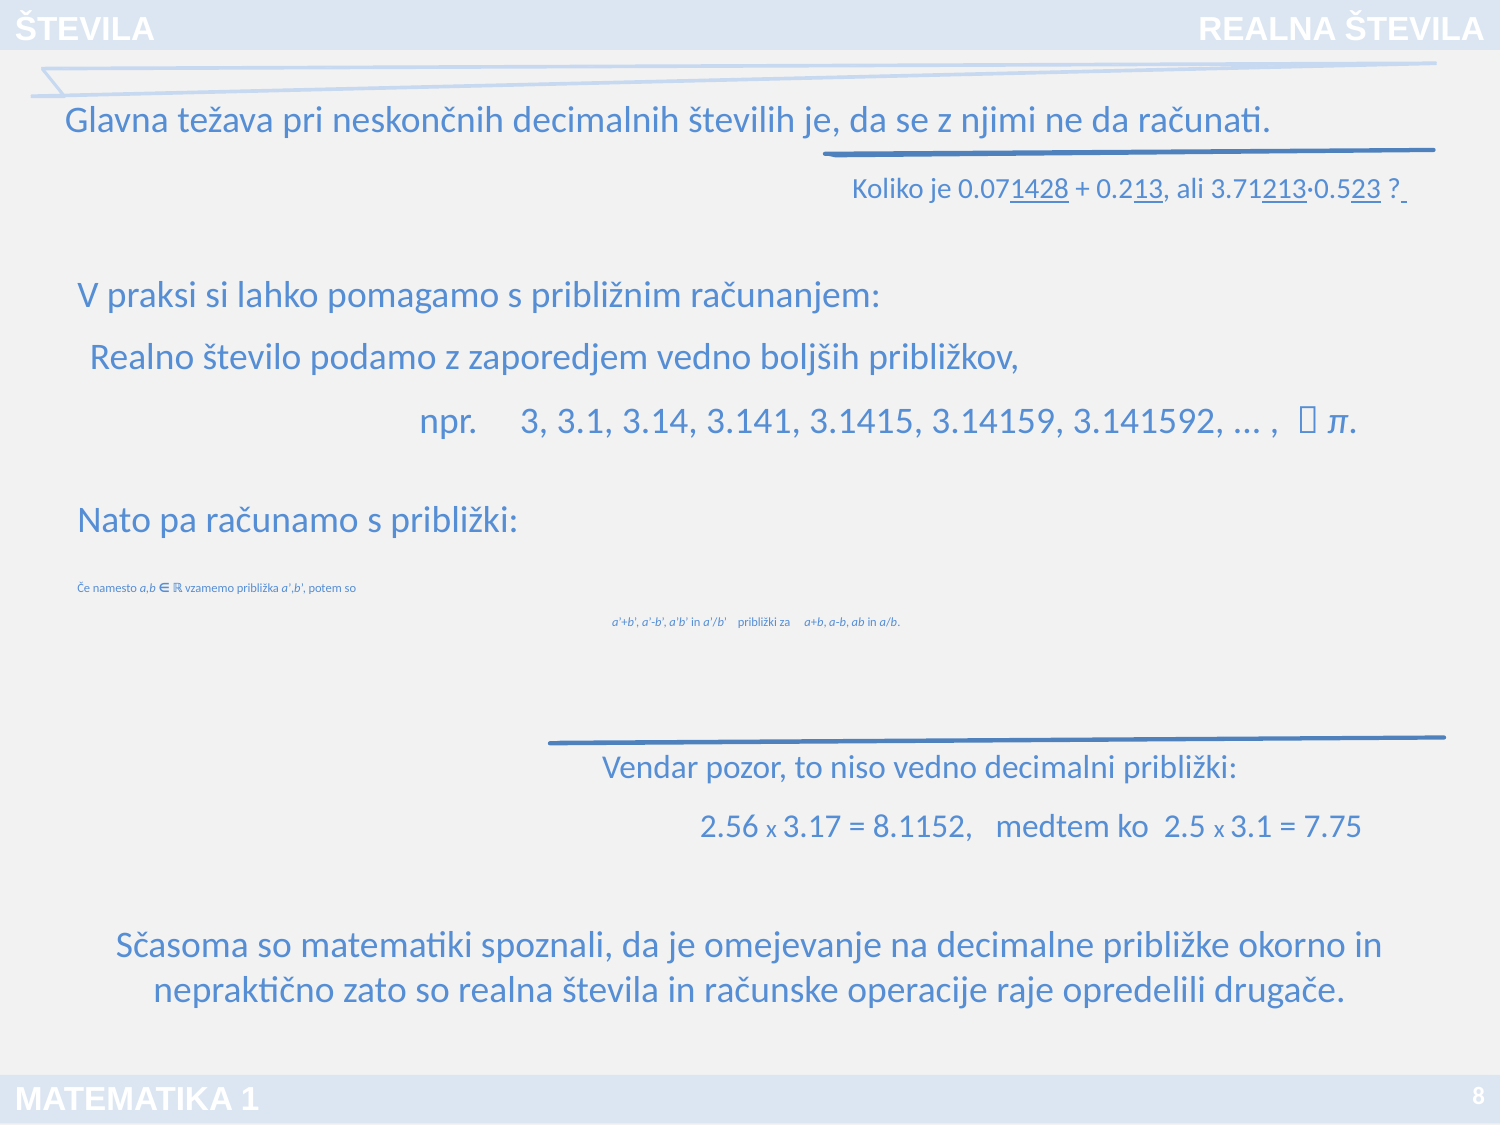

ŠTEVILA
REALNA ŠTEVILA
Glavna težava pri neskončnih decimalnih številih je, da se z njimi ne da računati.
Koliko je 0.071428 + 0.213, ali 3.71213·0.523 ?
V praksi si lahko pomagamo s približnim računanjem:
Realno število podamo z zaporedjem vedno boljših približkov,
npr. 3, 3.1, 3.14, 3.141, 3.1415, 3.14159, 3.141592, ... ,  π.
Nato pa računamo s približki:
Če namesto a,b ∈ ℝ vzamemo približka a’,b’, potem so
a’+b’, a’-b’, a’b’ in a’/b’ približki za a+b, a-b, ab in a/b.
Vendar pozor, to niso vedno decimalni približki:
2.56 x 3.17 = 8.1152, medtem ko 2.5 x 3.1 = 7.75
Sčasoma so matematiki spoznali, da je omejevanje na decimalne približke okorno in nepraktično zato so realna števila in računske operacije raje opredelili drugače.
MATEMATIKA 1